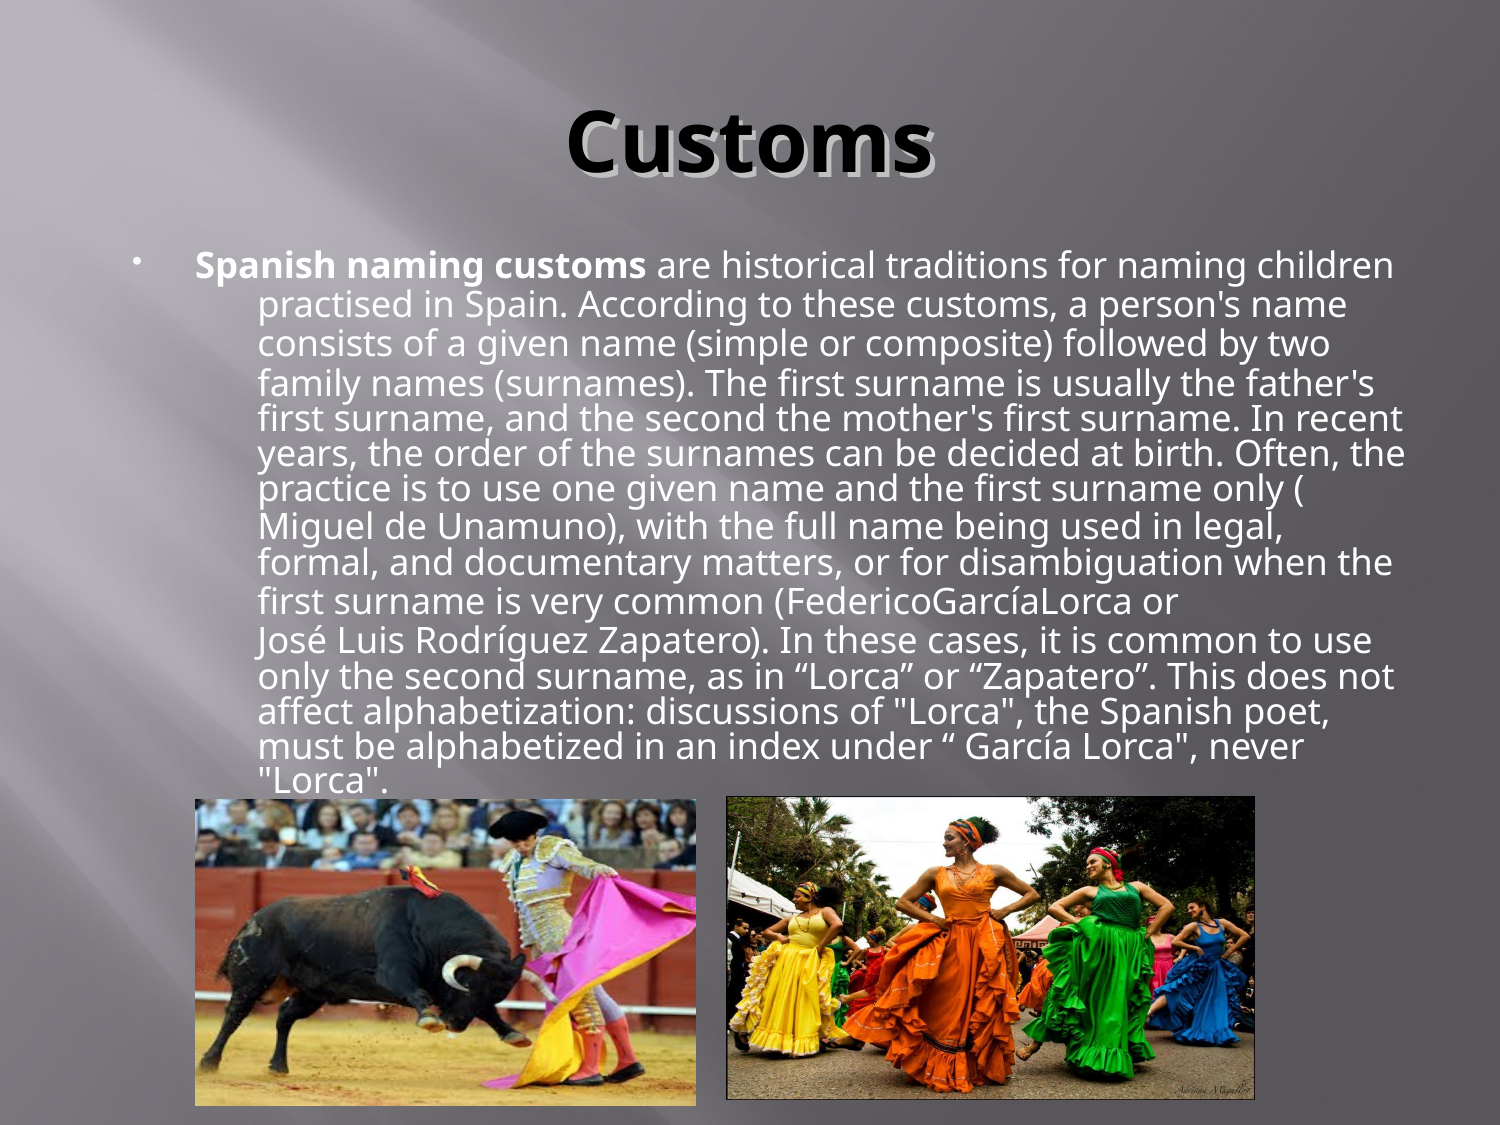

# Customs
Spanish naming customs are historical traditions for naming children practised in Spain. According to these customs, a person's name consists of a given name (simple or composite) followed by two family names (surnames). The first surname is usually the father's first surname, and the second the mother's first surname. In recent years, the order of the surnames can be decided at birth. Often, the practice is to use one given name and the first surname only ( Miguel de Unamuno), with the full name being used in legal, formal, and documentary matters, or for disambiguation when the first surname is very common (FedericoGarcíaLorca or José Luis Rodríguez Zapatero). In these cases, it is common to use only the second surname, as in “Lorca” or “Zapatero”. This does not affect alphabetization: discussions of "Lorca", the Spanish poet, must be alphabetized in an index under “ García Lorca", never "Lorca".